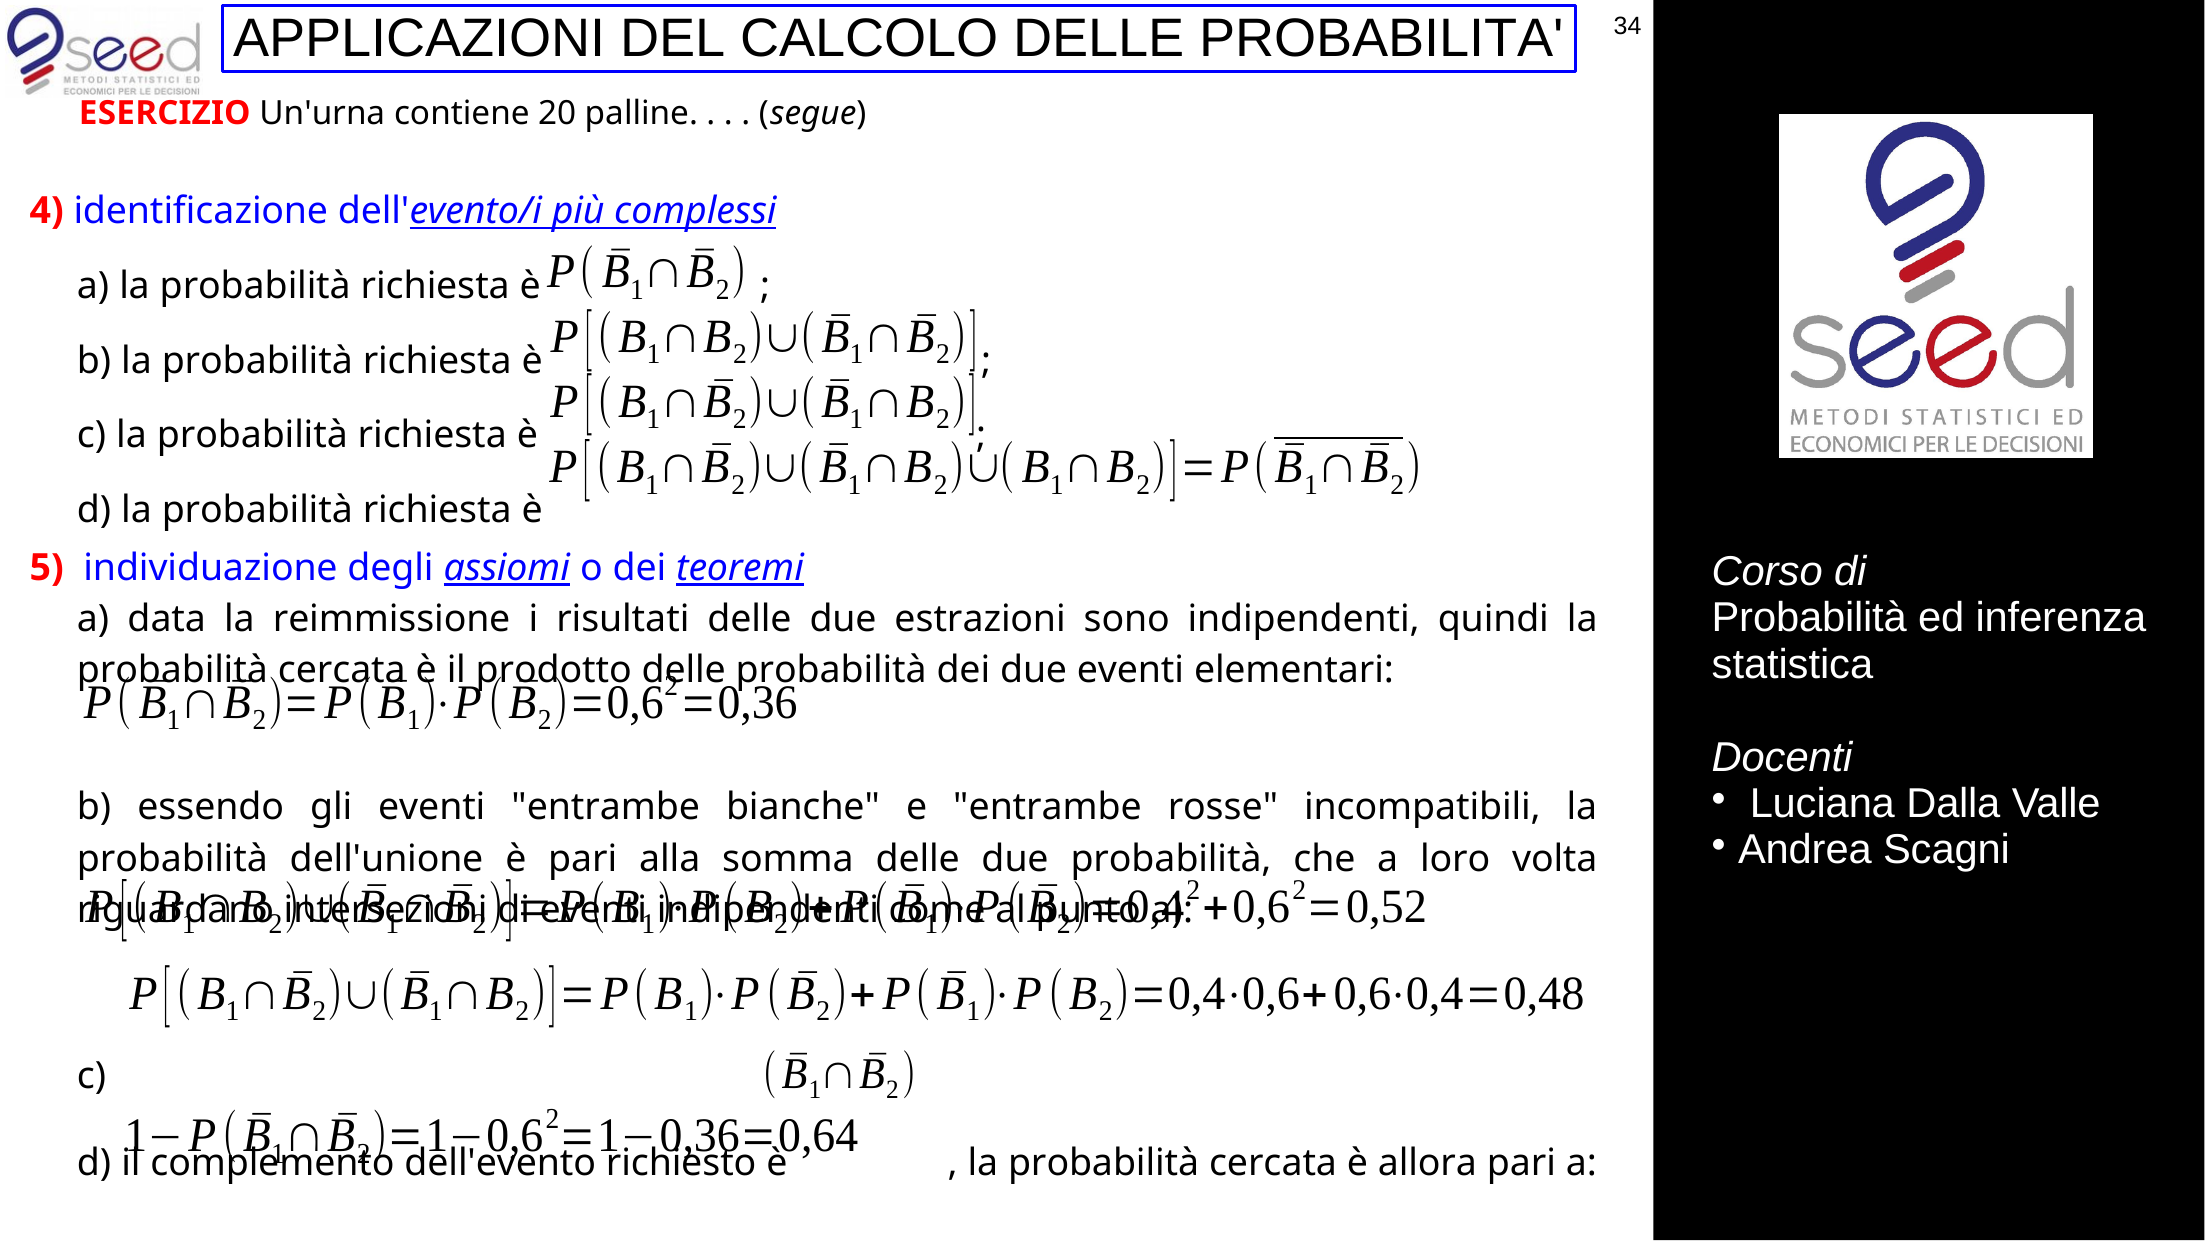

APPLICAZIONI DEL CALCOLO DELLE PROBABILITA'
ESERCIZIO Un'urna contiene 20 palline. . . . (segue)
4) identificazione dell'evento/i più complessi
a) la probabilità richiesta è ;
b) la probabilità richiesta è ;
c) la probabilità richiesta è ;
d) la probabilità richiesta è
5) individuazione degli assiomi o dei teoremi
a) data la reimmissione i risultati delle due estrazioni sono indipendenti, quindi la probabilità cercata è il prodotto delle probabilità dei due eventi elementari:
b) essendo gli eventi "entrambe bianche" e "entrambe rosse" incompatibili, la probabilità dell'unione è pari alla somma delle due probabilità, che a loro volta riguardano intersezioni di eventi indipendenti come al punto a):
c)
d) il complemento dell'evento richiesto è , la probabilità cercata è allora pari a: